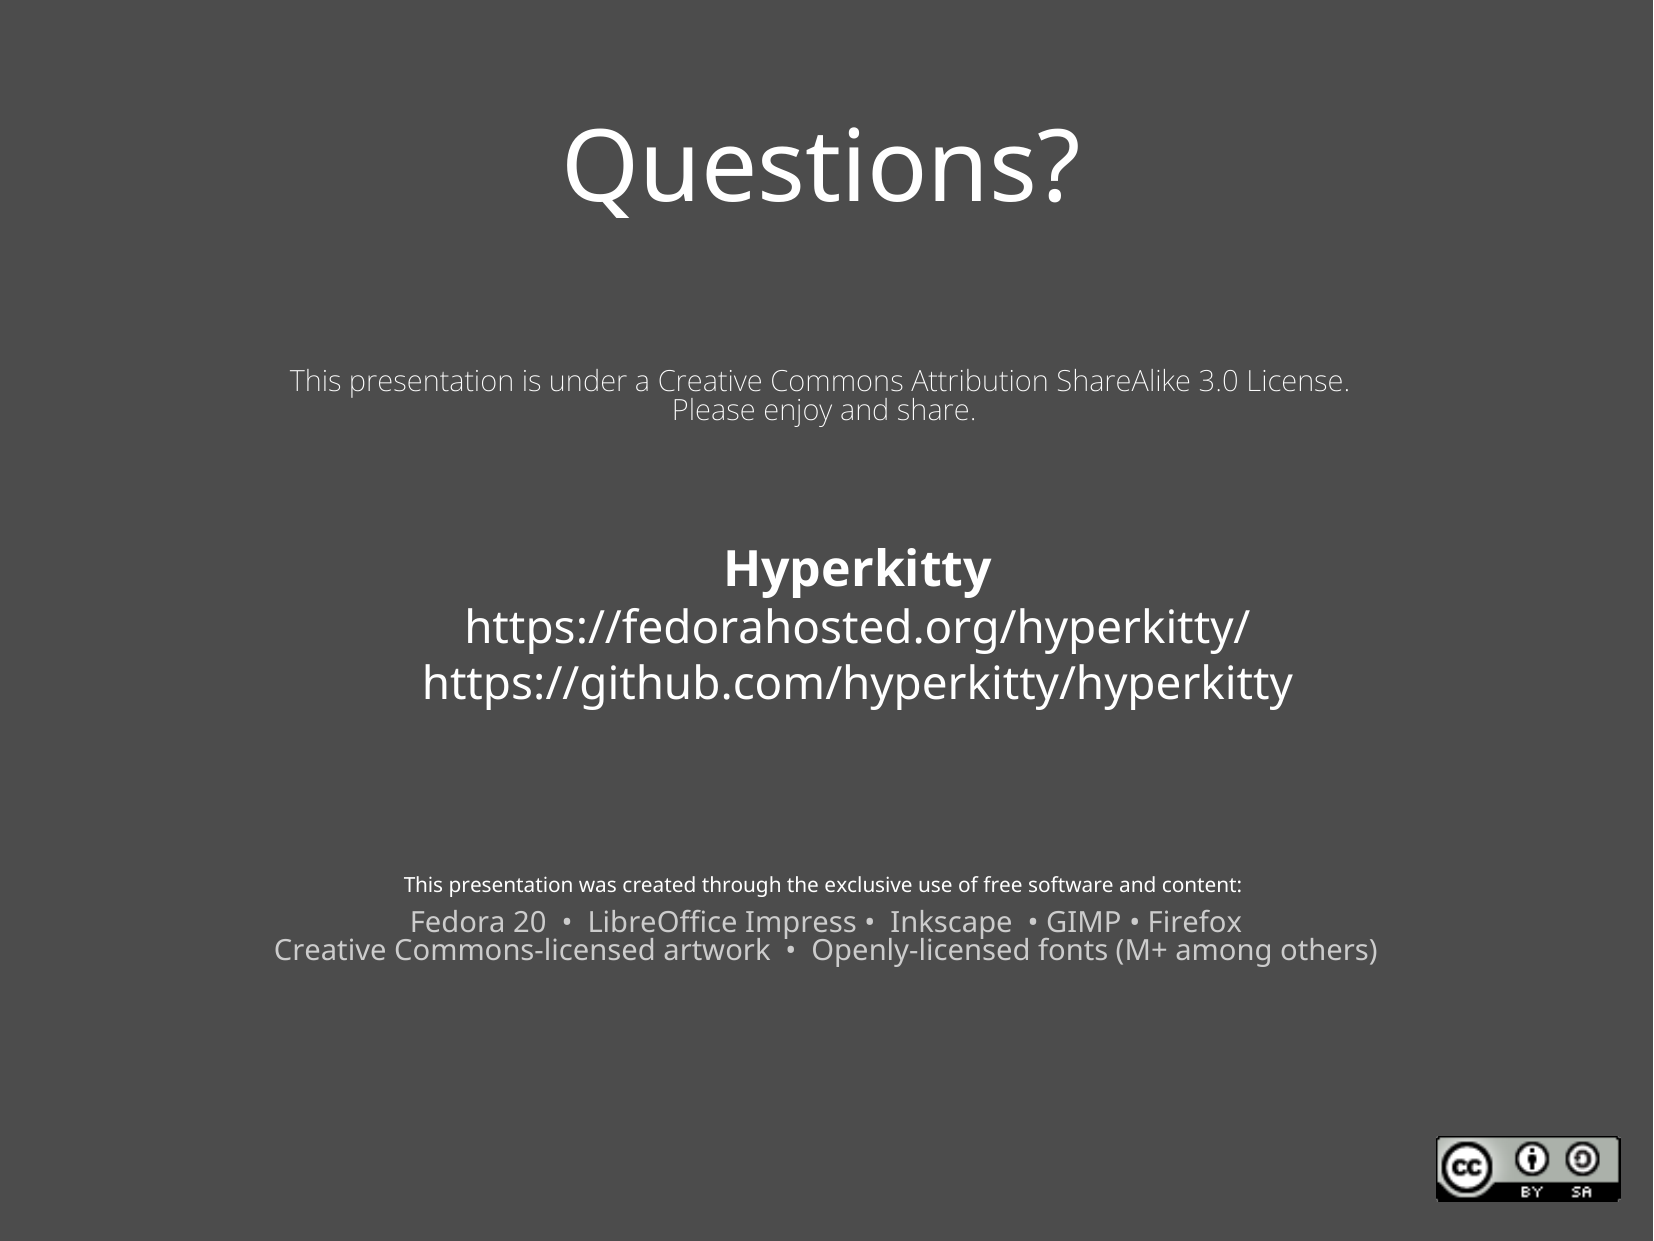

# Questions?
This presentation is under a Creative Commons Attribution ShareAlike 3.0 License.
Please enjoy and share.
Hyperkitty
https://fedorahosted.org/hyperkitty/
https://github.com/hyperkitty/hyperkitty
This presentation was created through the exclusive use of free software and content:
Fedora 20 • LibreOffice Impress • Inkscape • GIMP • Firefox
Creative Commons-licensed artwork • Openly-licensed fonts (M+ among others)